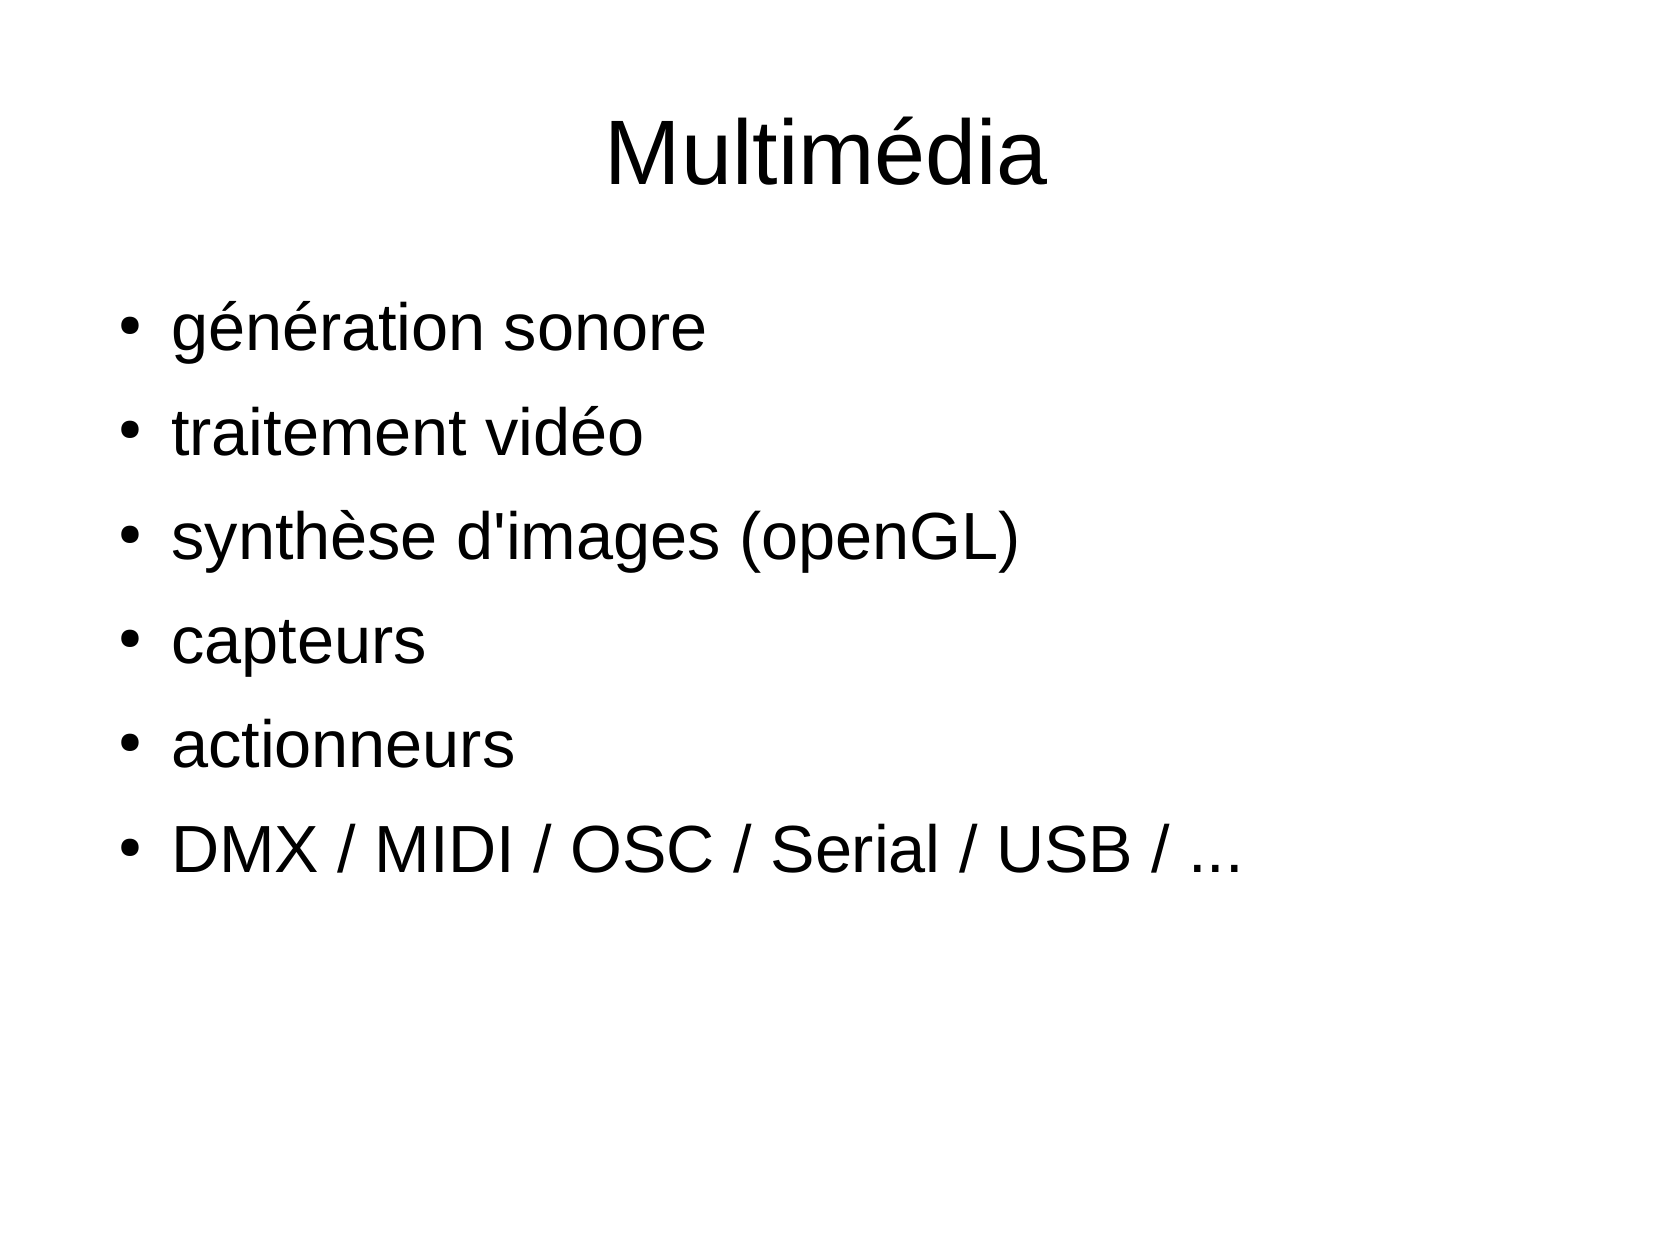

# Multimédia
génération sonore
traitement vidéo
synthèse d'images (openGL)
capteurs
actionneurs
DMX / MIDI / OSC / Serial / USB / ...